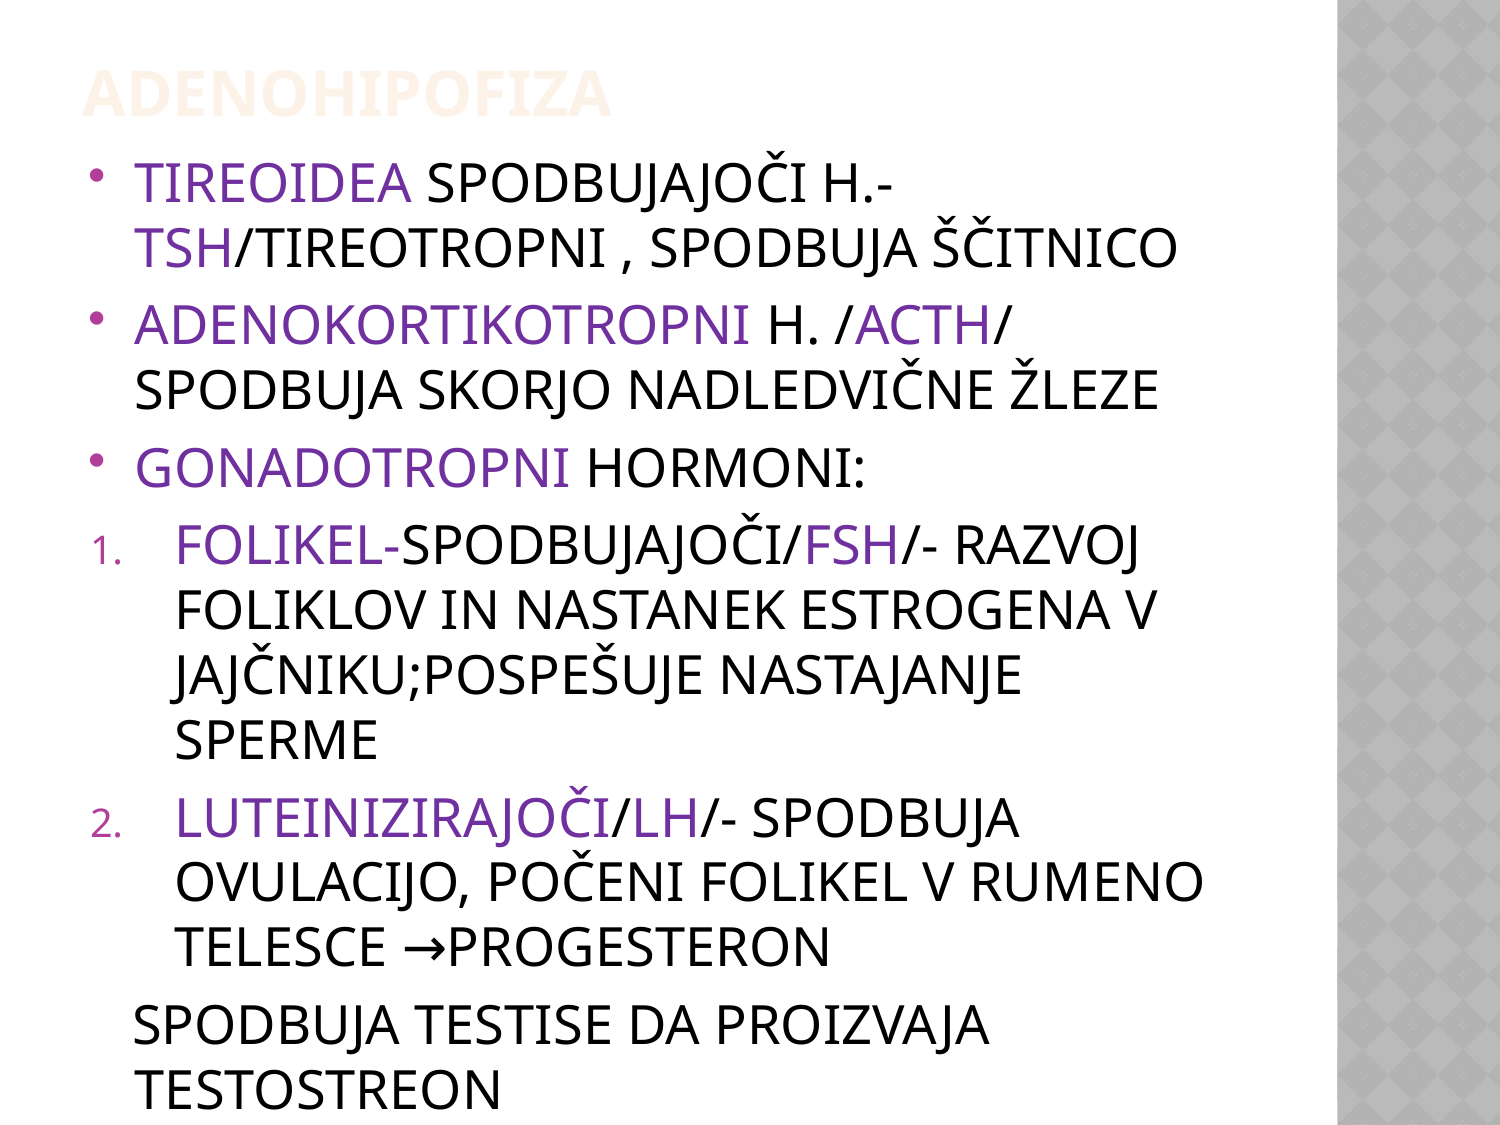

# ADENOHIPOFIZA
TIREOIDEA SPODBUJAJOČI H.- TSH/TIREOTROPNI , SPODBUJA ŠČITNICO
ADENOKORTIKOTROPNI H. /ACTH/ SPODBUJA SKORJO NADLEDVIČNE ŽLEZE
GONADOTROPNI HORMONI:
FOLIKEL-SPODBUJAJOČI/FSH/- RAZVOJ FOLIKLOV IN NASTANEK ESTROGENA V JAJČNIKU;POSPEŠUJE NASTAJANJE SPERME
LUTEINIZIRAJOČI/LH/- SPODBUJA OVULACIJO, POČENI FOLIKEL V RUMENO TELESCE →PROGESTERON
 SPODBUJA TESTISE DA PROIZVAJA TESTOSTREON